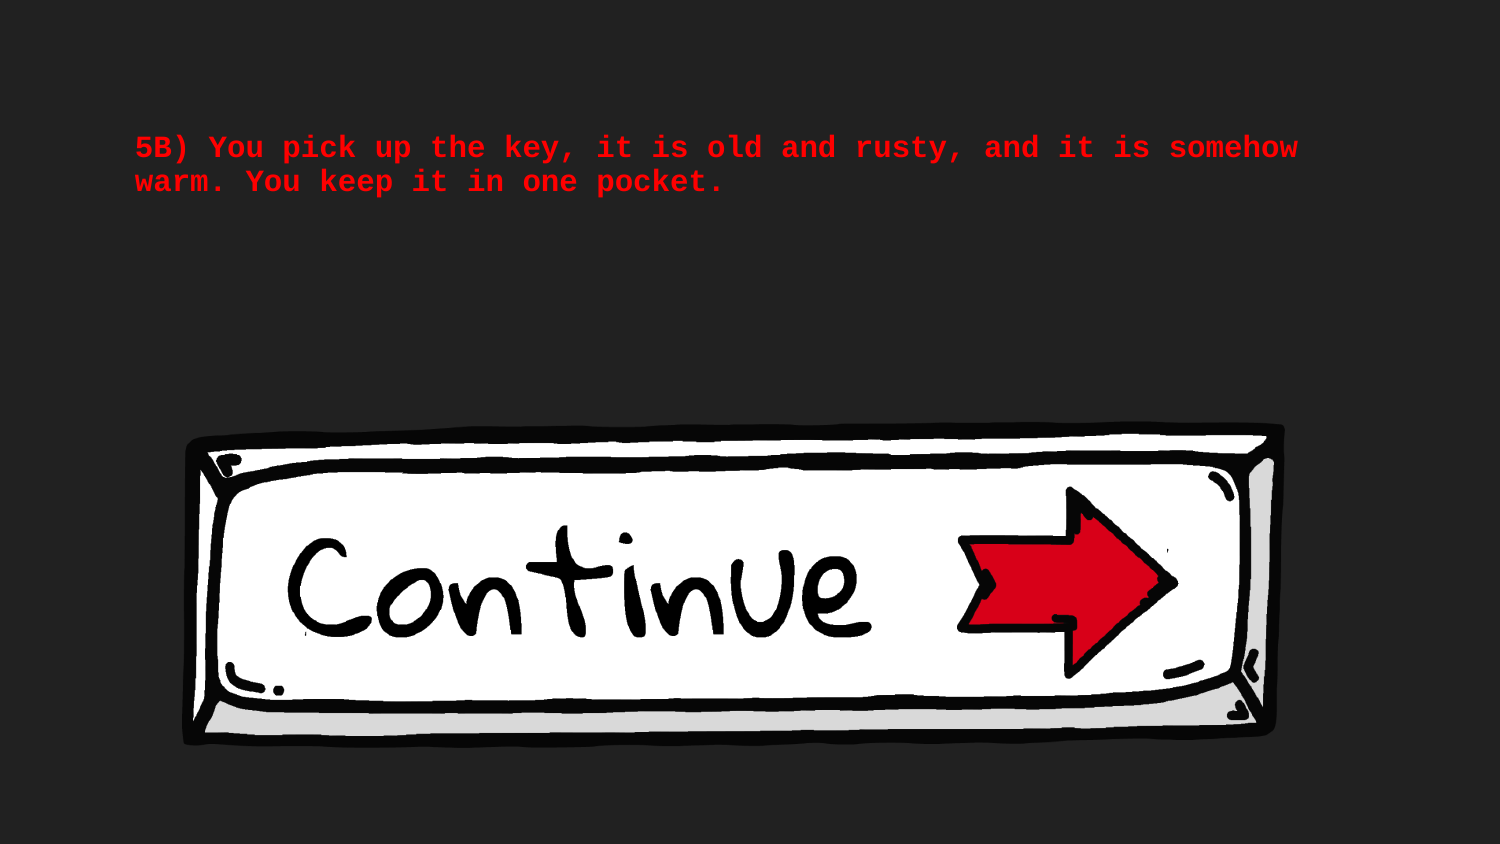

# 5B) You pick up the key, it is old and rusty, and it is somehow warm. You keep it in one pocket.